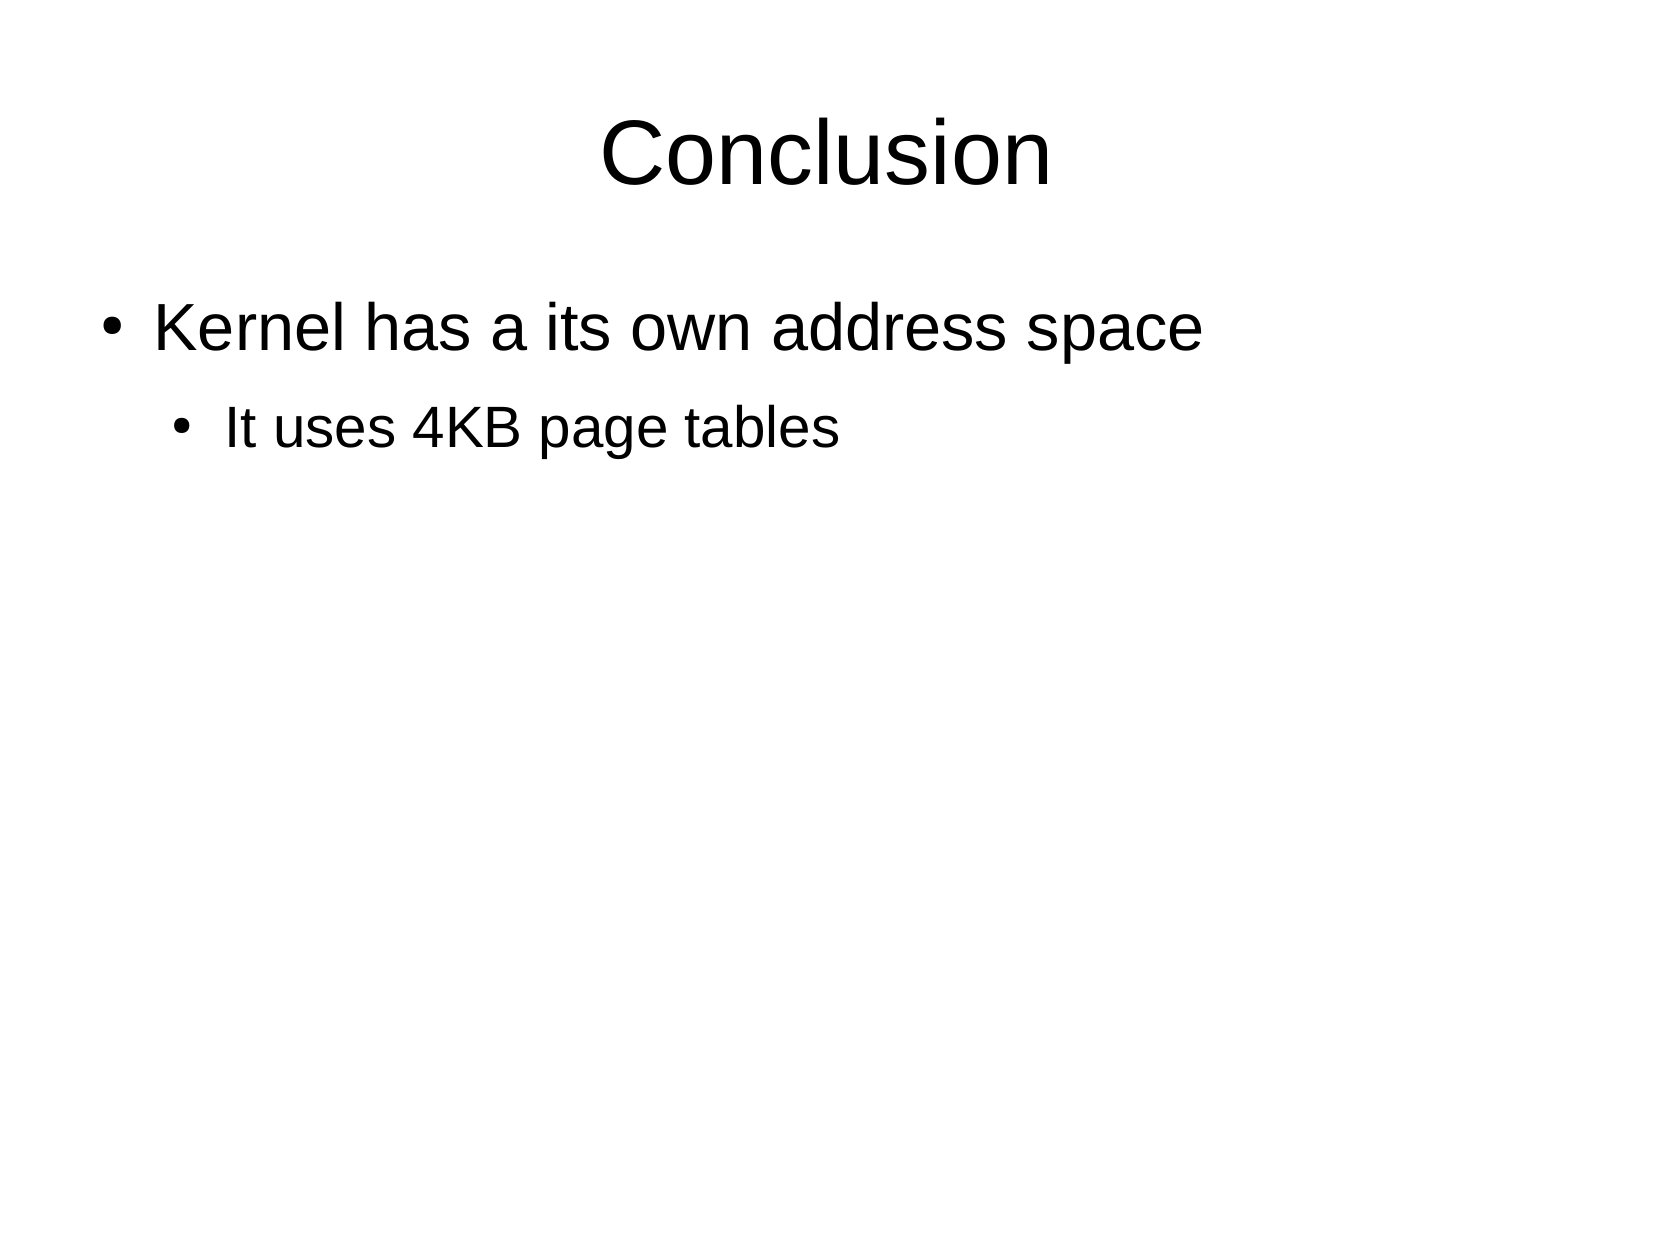

# Conclusion
Kernel has a its own address space
It uses 4KB page tables